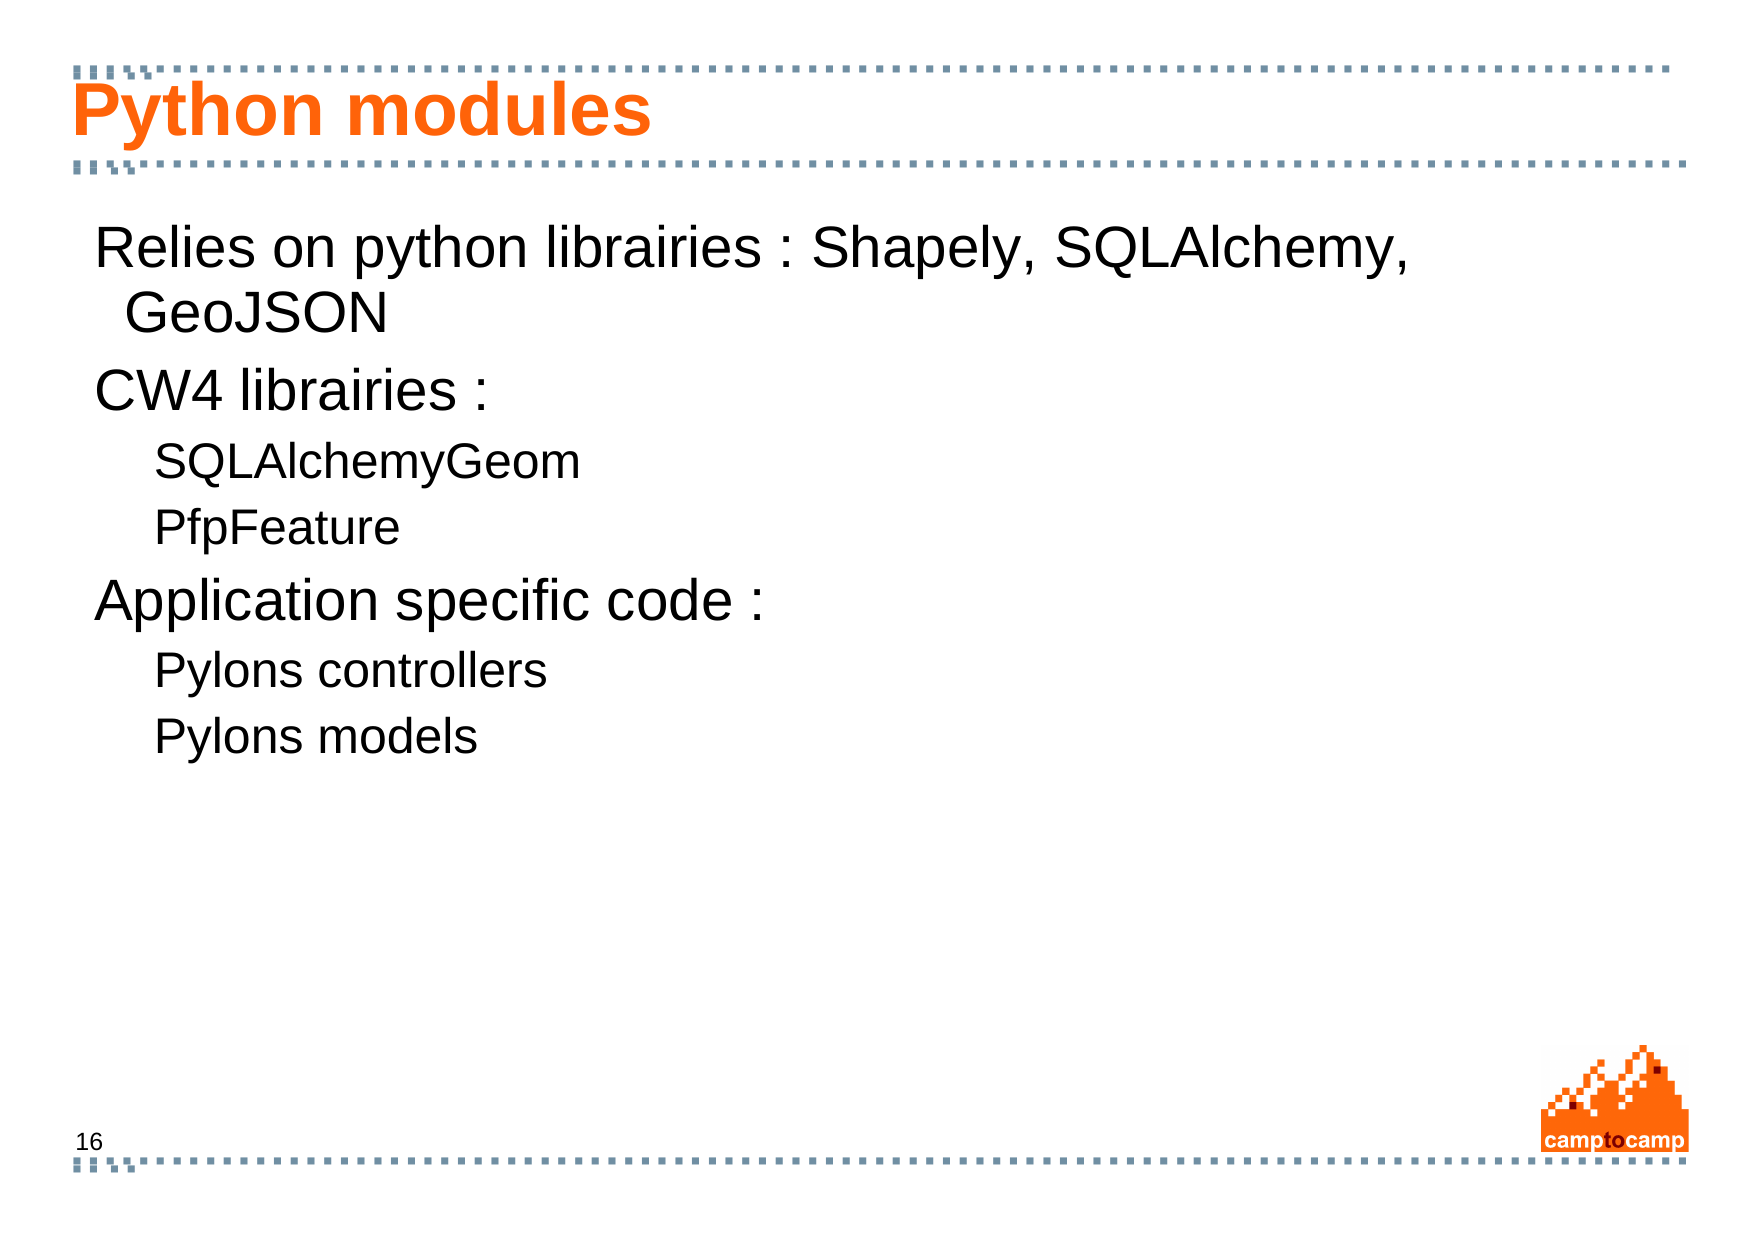

# Python modules
Relies on python librairies : Shapely, SQLAlchemy, GeoJSON
CW4 librairies :
SQLAlchemyGeom
PfpFeature
Application specific code :
Pylons controllers
Pylons models
16